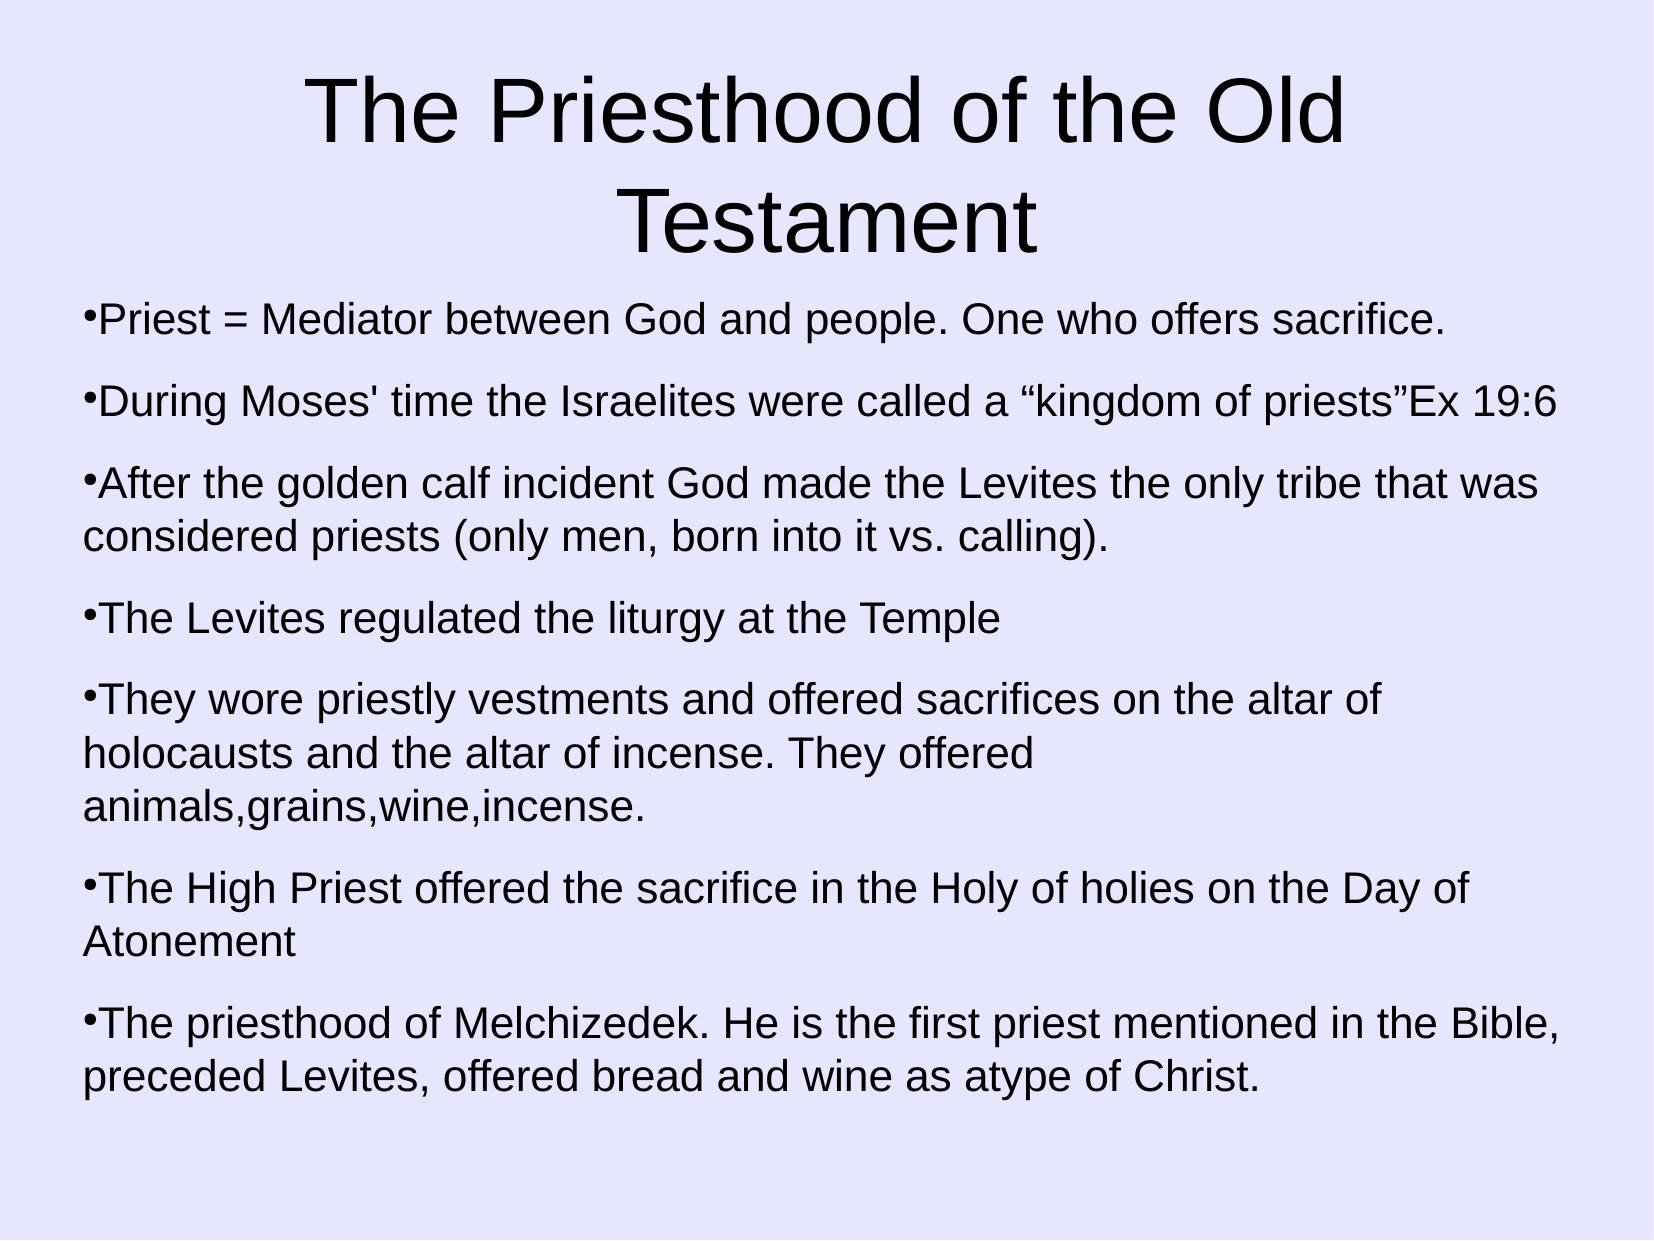

# The Priesthood of the Old Testament
Priest = Mediator between God and people. One who offers sacrifice.
During Moses' time the Israelites were called a “kingdom of priests”Ex 19:6
After the golden calf incident God made the Levites the only tribe that was considered priests (only men, born into it vs. calling).
The Levites regulated the liturgy at the Temple
They wore priestly vestments and offered sacrifices on the altar of holocausts and the altar of incense. They offered animals,grains,wine,incense.
The High Priest offered the sacrifice in the Holy of holies on the Day of Atonement
The priesthood of Melchizedek. He is the first priest mentioned in the Bible, preceded Levites, offered bread and wine as atype of Christ.